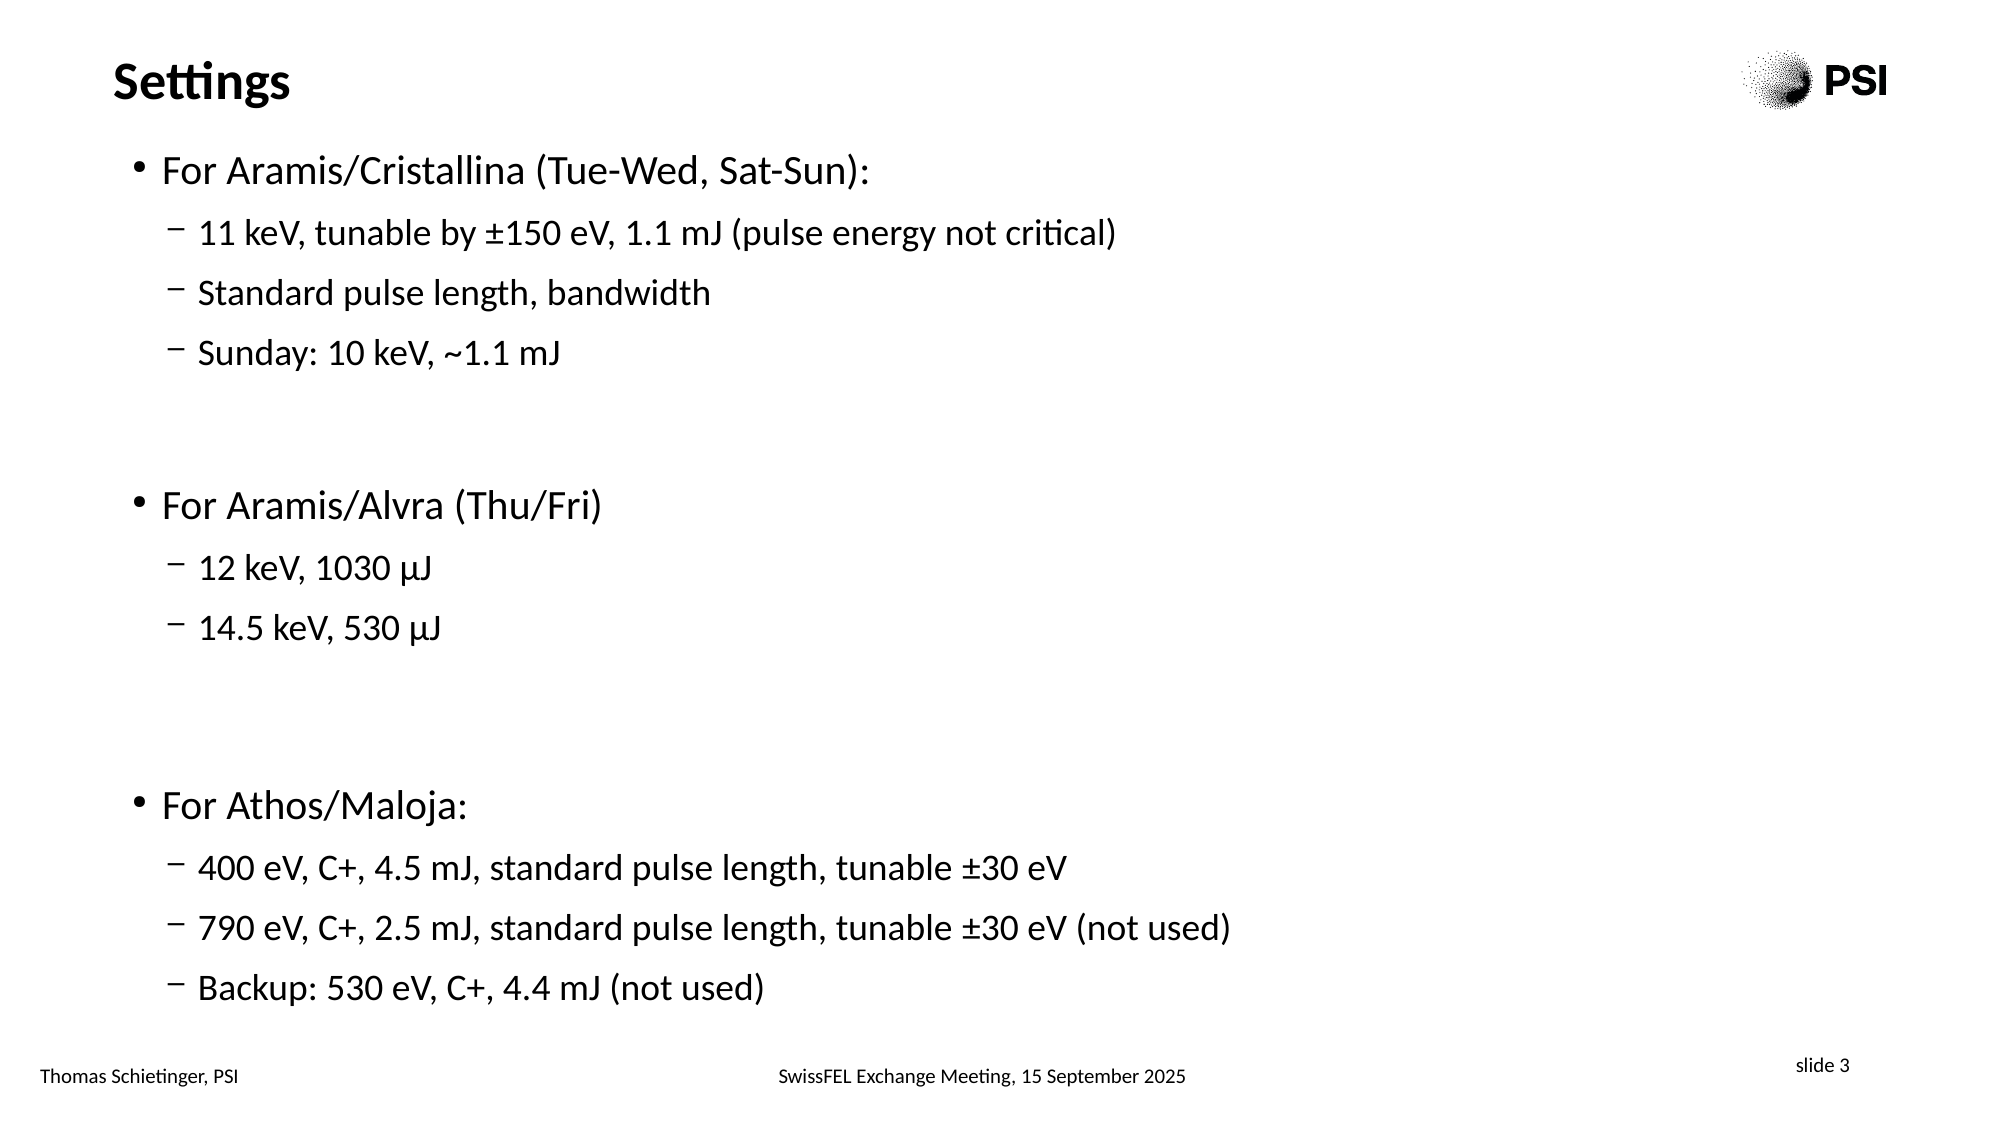

Settings
# For Aramis/Cristallina (Tue-Wed, Sat-Sun):
11 keV, tunable by ±150 eV, 1.1 mJ (pulse energy not critical)
Standard pulse length, bandwidth
Sunday: 10 keV, ~1.1 mJ
For Aramis/Alvra (Thu/Fri)
12 keV, 1030 µJ
14.5 keV, 530 µJ
For Athos/Maloja:
400 eV, C+, 4.5 mJ, standard pulse length, tunable ±30 eV
790 eV, C+, 2.5 mJ, standard pulse length, tunable ±30 eV (not used)
Backup: 530 eV, C+, 4.4 mJ (not used)
3
PSI Center for Accelerator Science and Engineering